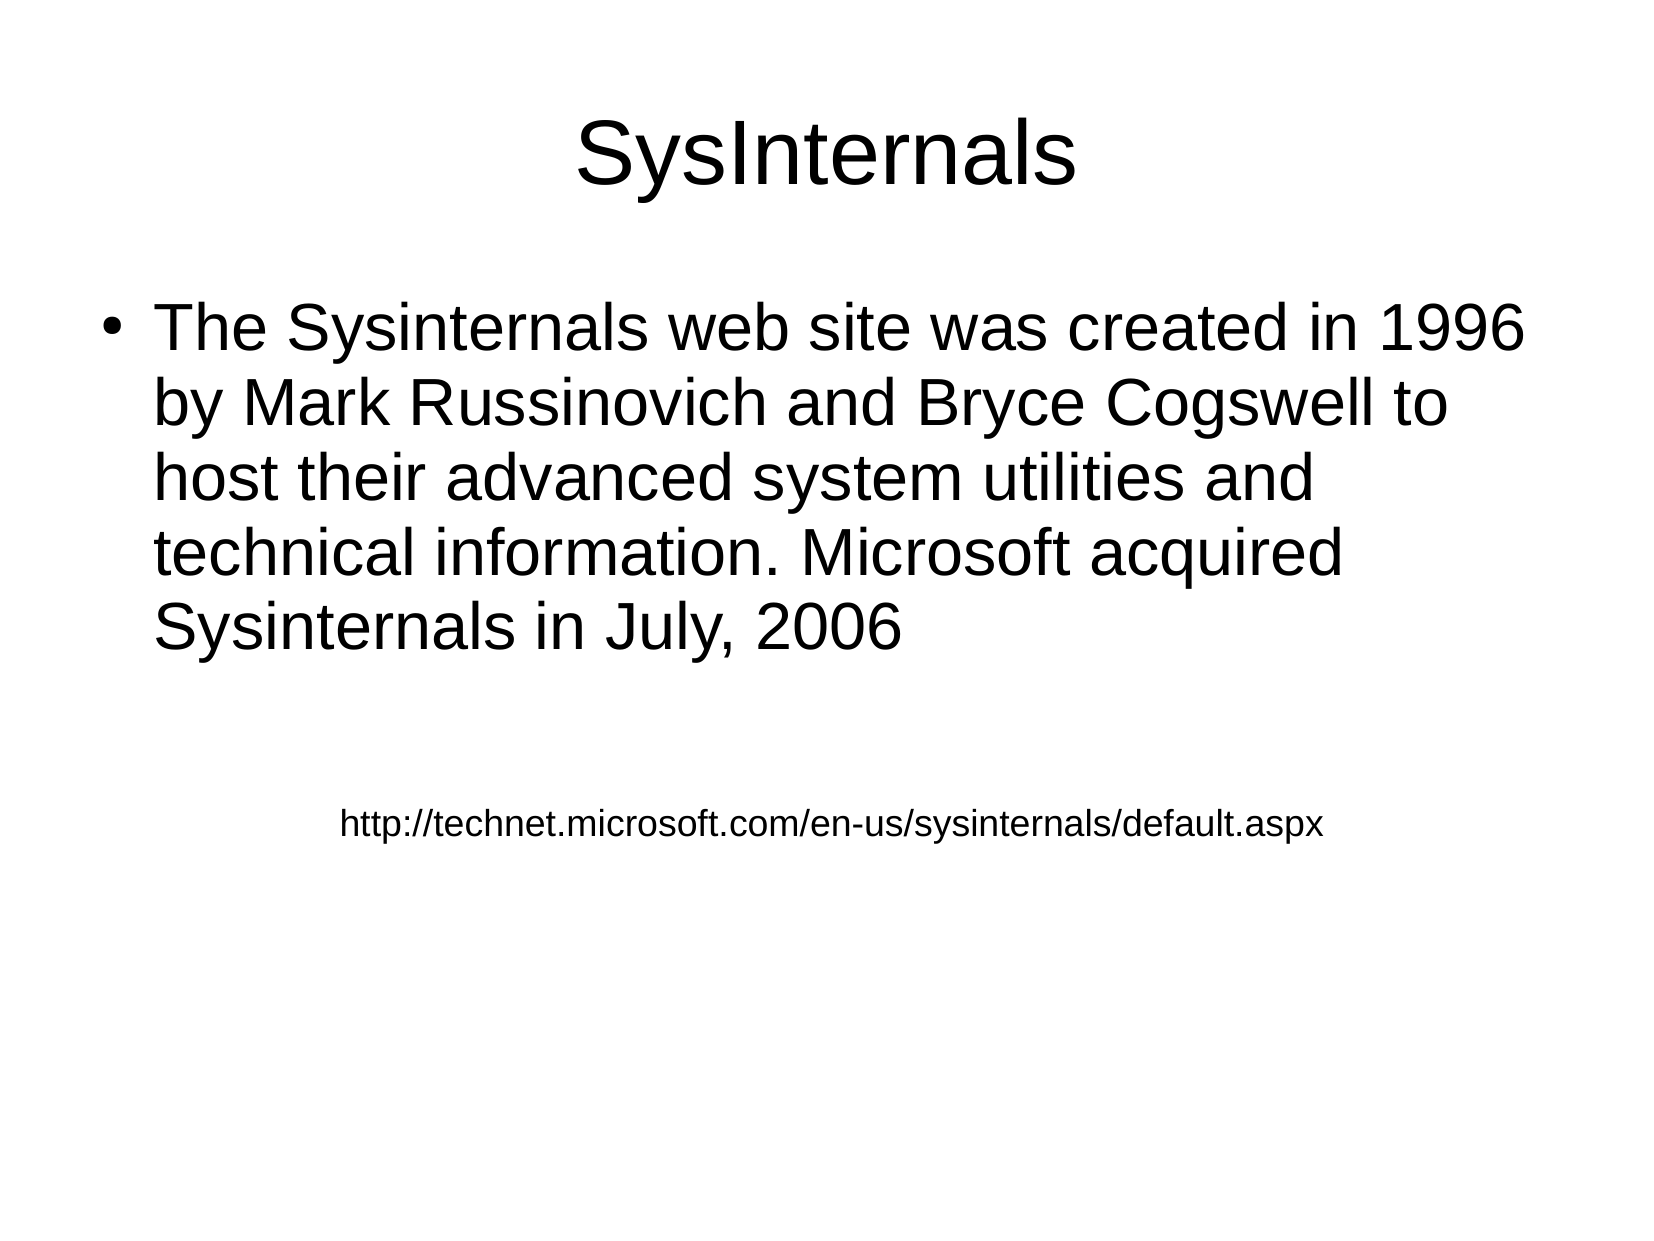

# SysInternals
The Sysinternals web site was created in 1996 by Mark Russinovich and Bryce Cogswell to host their advanced system utilities and technical information. Microsoft acquired Sysinternals in July, 2006
http://technet.microsoft.com/en-us/sysinternals/default.aspx